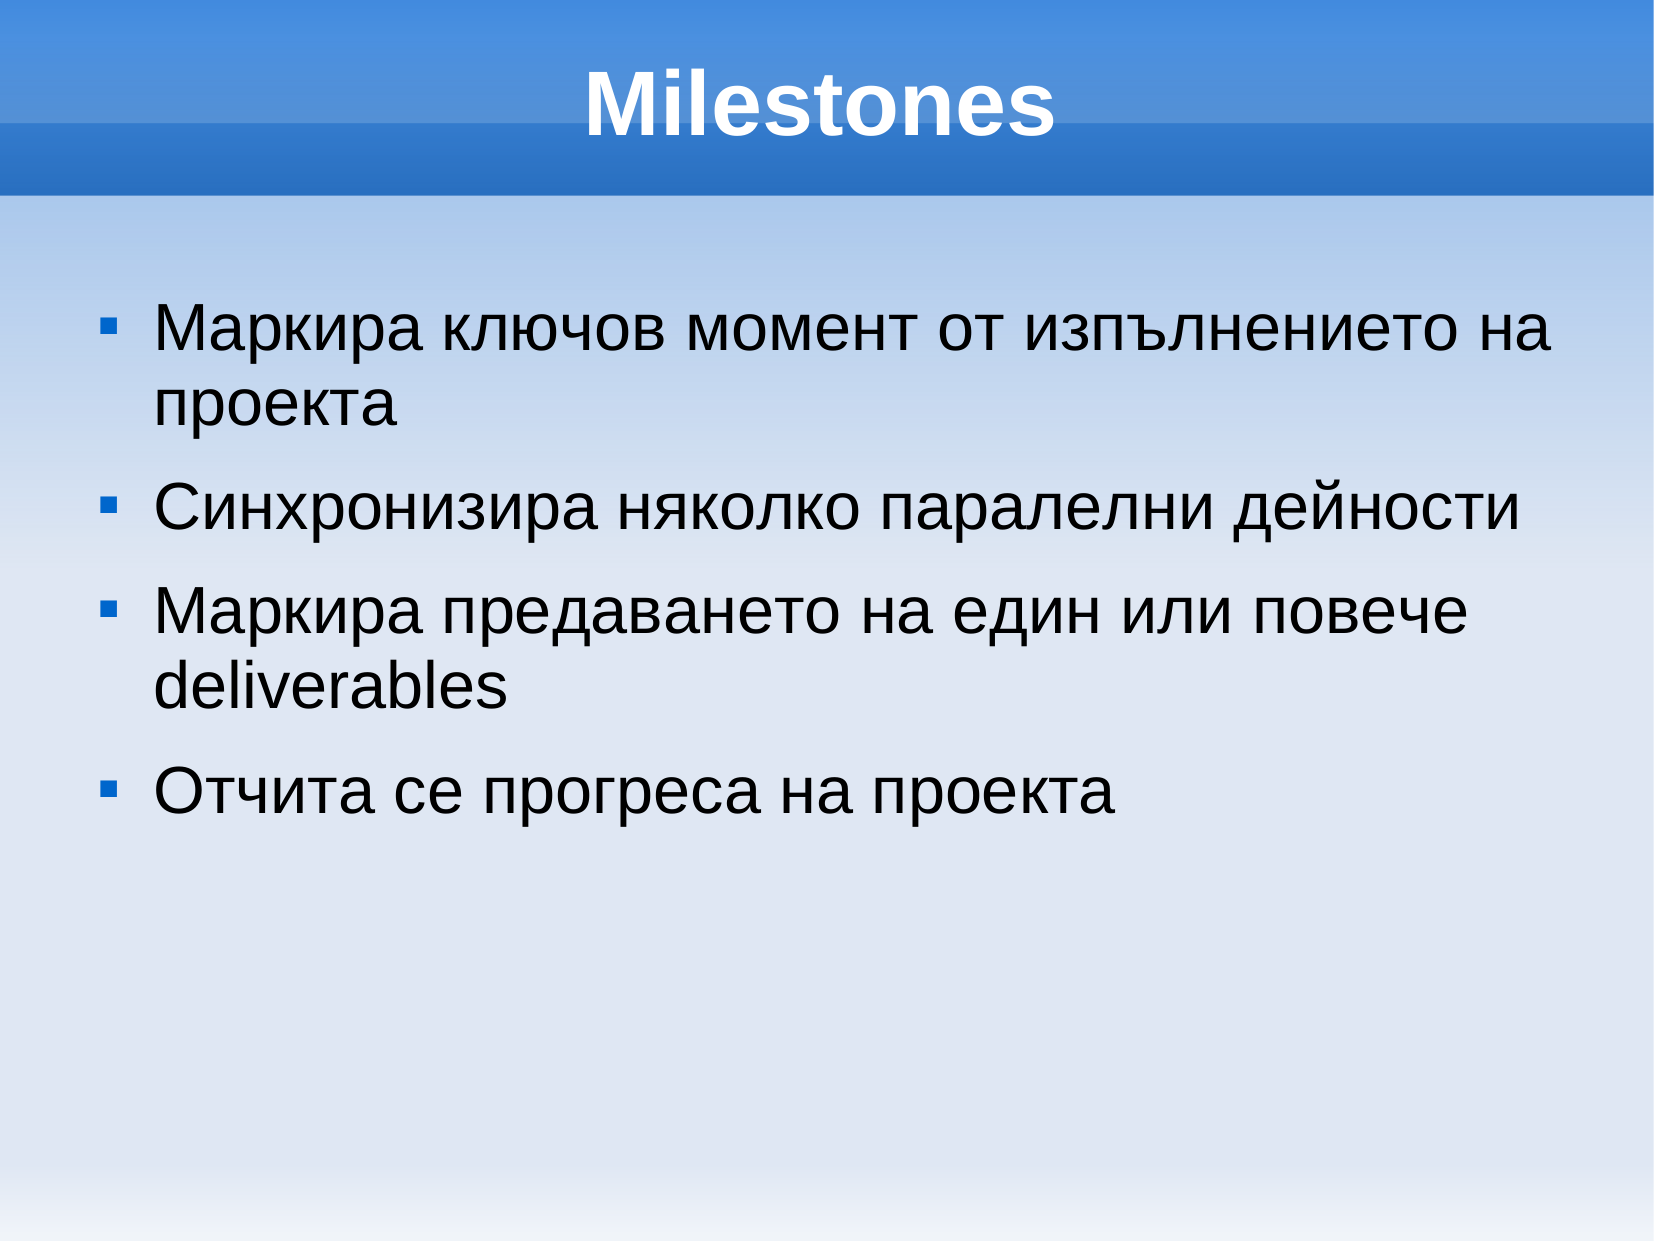

# Milestones
Маркира ключов момент от изпълнението на проекта
Синхронизира няколко паралелни дейности
Маркира предаването на един или повече deliverables
Отчита се прогреса на проекта